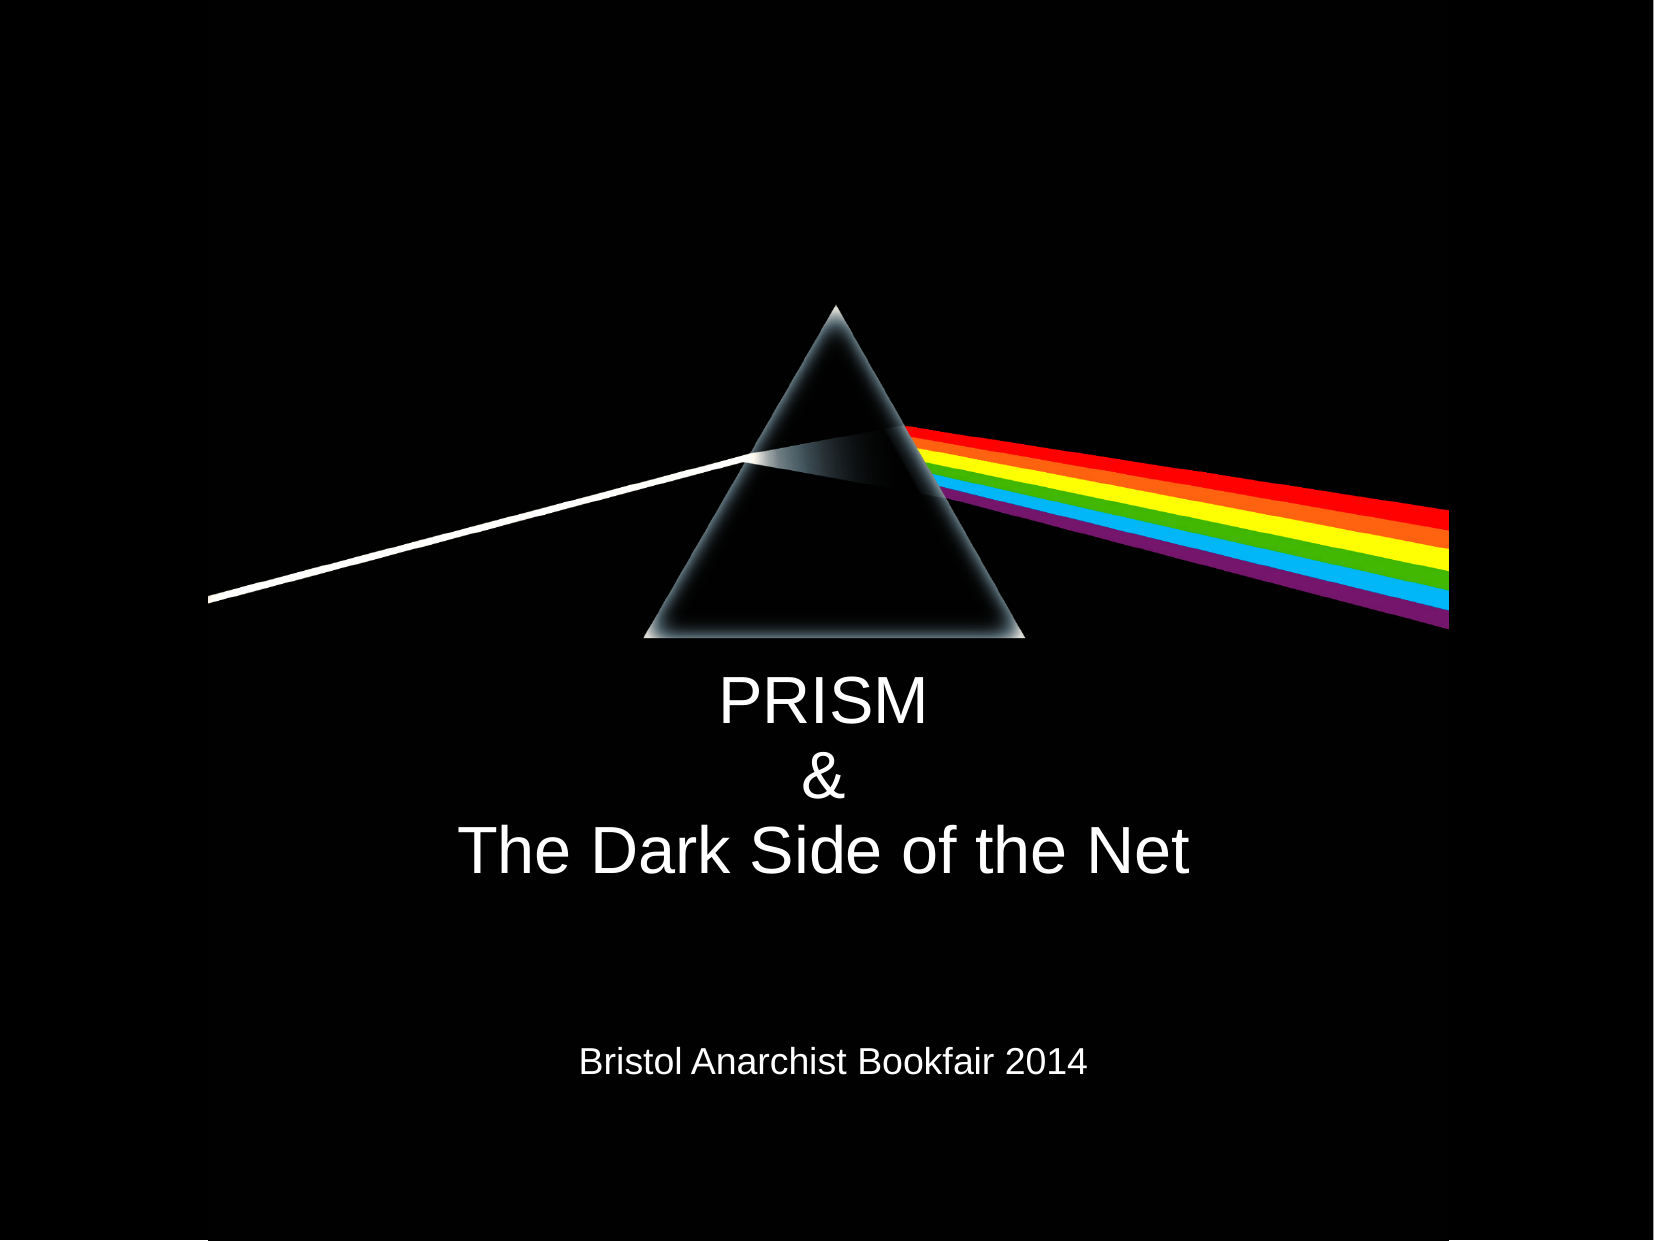

# PRISM &
The Dark Side of the Net
Bristol Anarchist Bookfair 2014